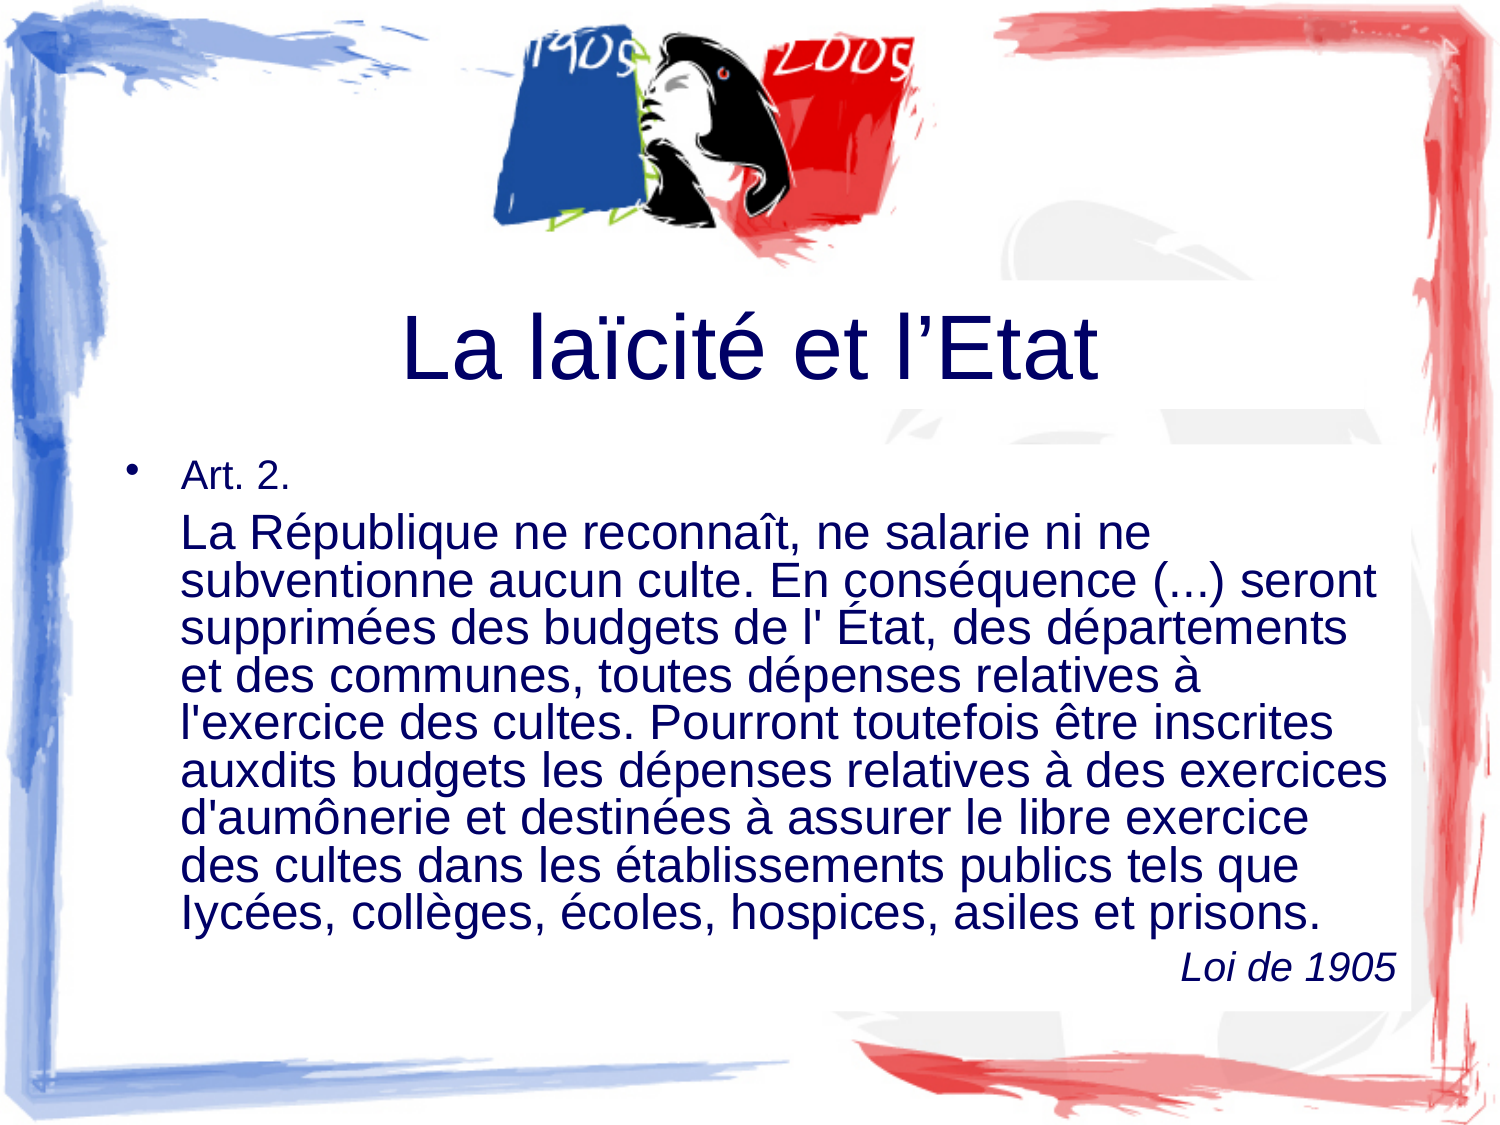

# La laïcité et l’Etat
Art. 2.
	La République ne reconnaît, ne salarie ni ne subventionne aucun culte. En conséquence (...) seront supprimées des budgets de l' État, des départements et des communes, toutes dépenses relatives à l'exercice des cultes. Pourront toutefois être inscrites auxdits budgets les dépenses relatives à des exercices d'aumônerie et destinées à assurer le libre exercice des cultes dans les établissements publics tels que Iycées, collèges, écoles, hospices, asiles et prisons.
Loi de 1905